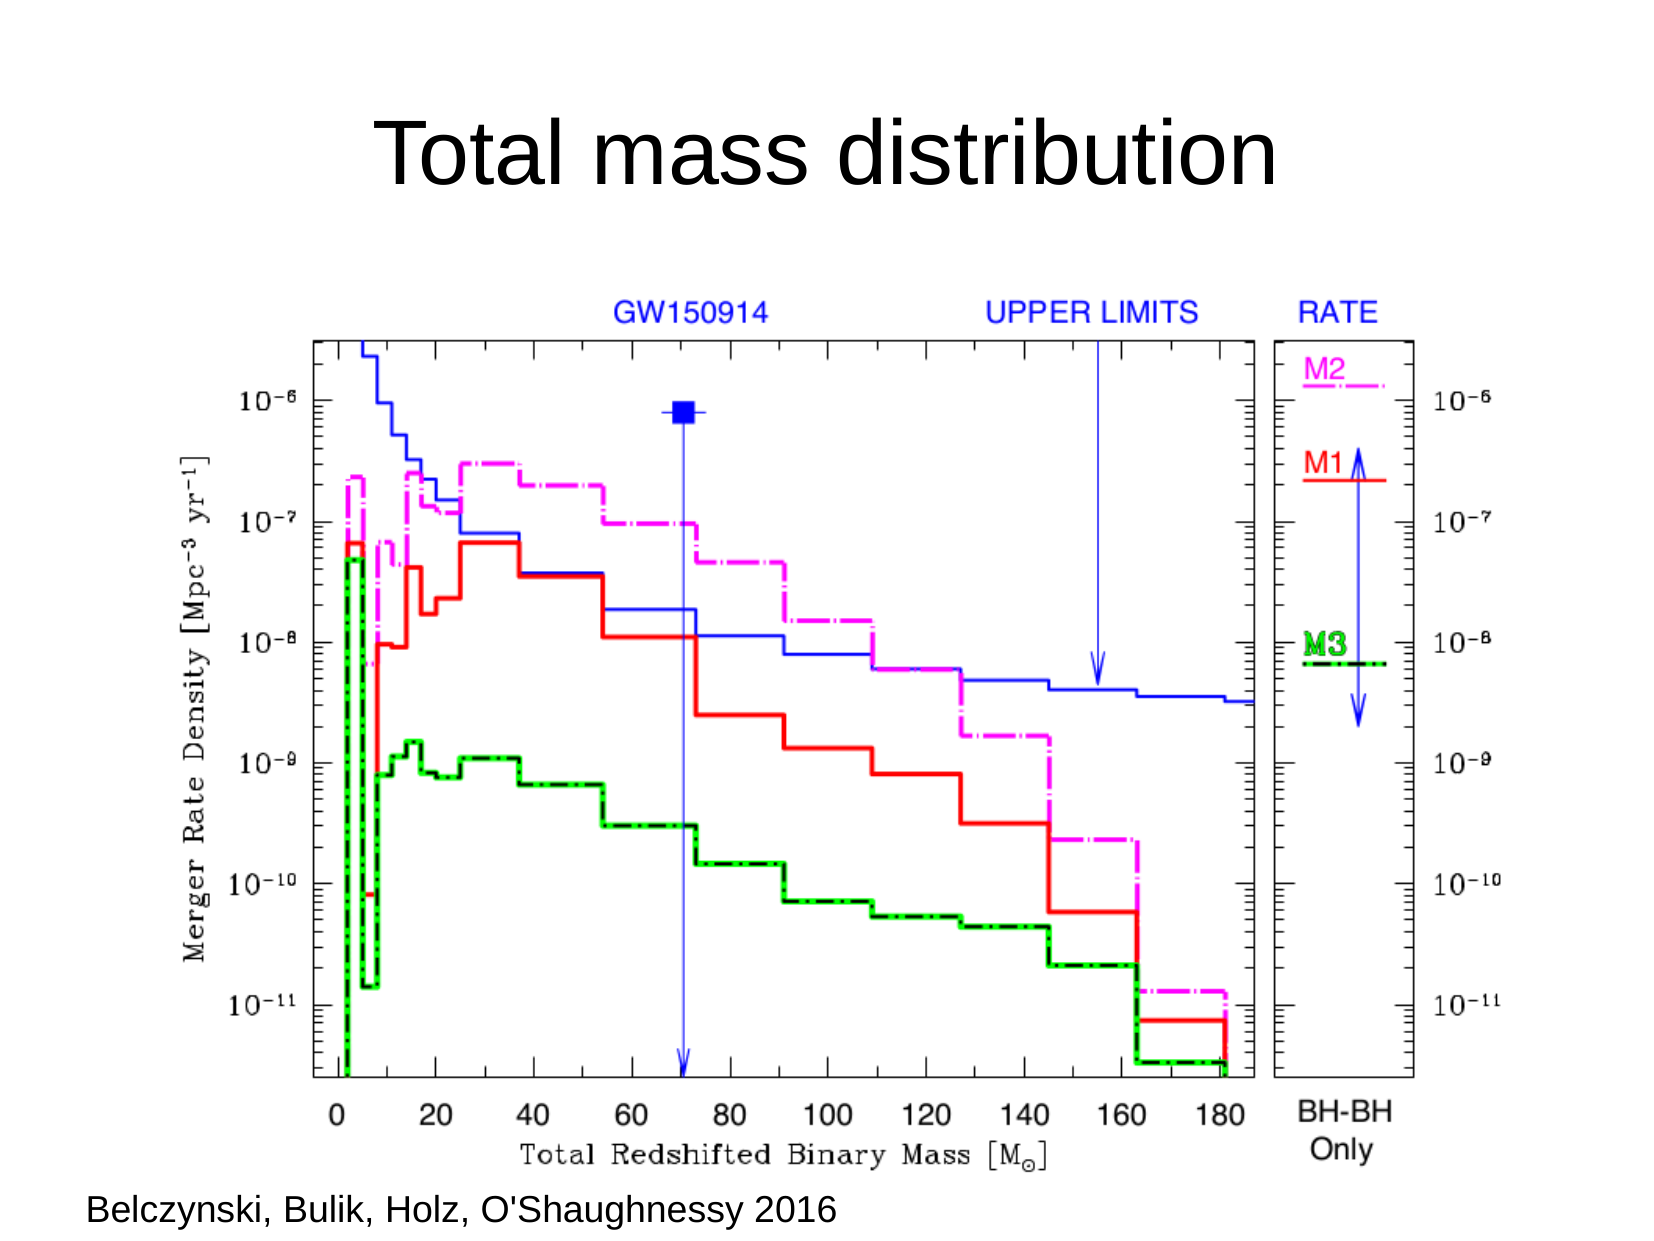

# Total mass distribution
Belczynski, Bulik, Holz, O'Shaughnessy 2016